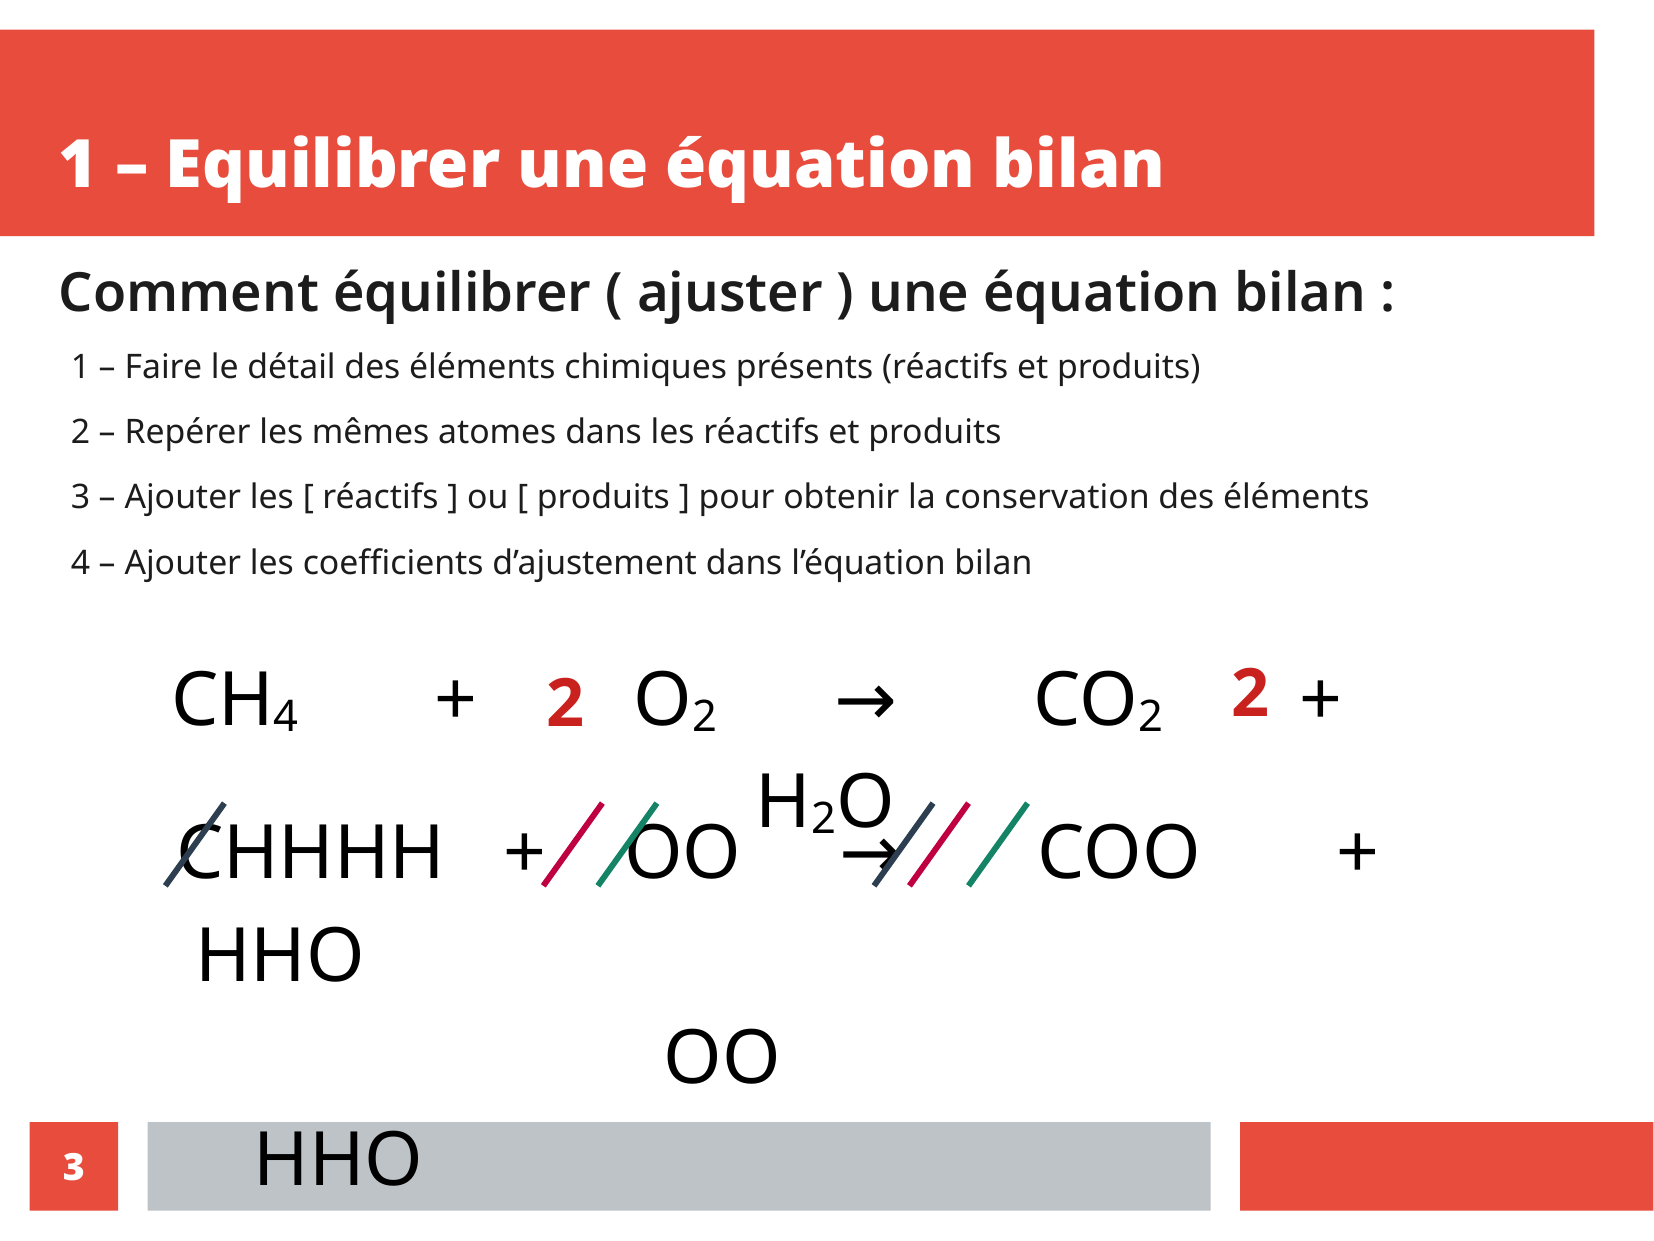

# 1 – Equilibrer une équation bilan
Comment équilibrer ( ajuster ) une équation bilan :
1 – Faire le détail des éléments chimiques présents (réactifs et produits)
2 – Repérer les mêmes atomes dans les réactifs et produits
3 – Ajouter les [ réactifs ] ou [ produits ] pour obtenir la conservation des éléments
4 – Ajouter les coefficients d’ajustement dans l’équation bilan
CH4 + O2 → CO2 + H2O
2
2
 CHHHH + OO → COO + HHO
 OO HHO
3